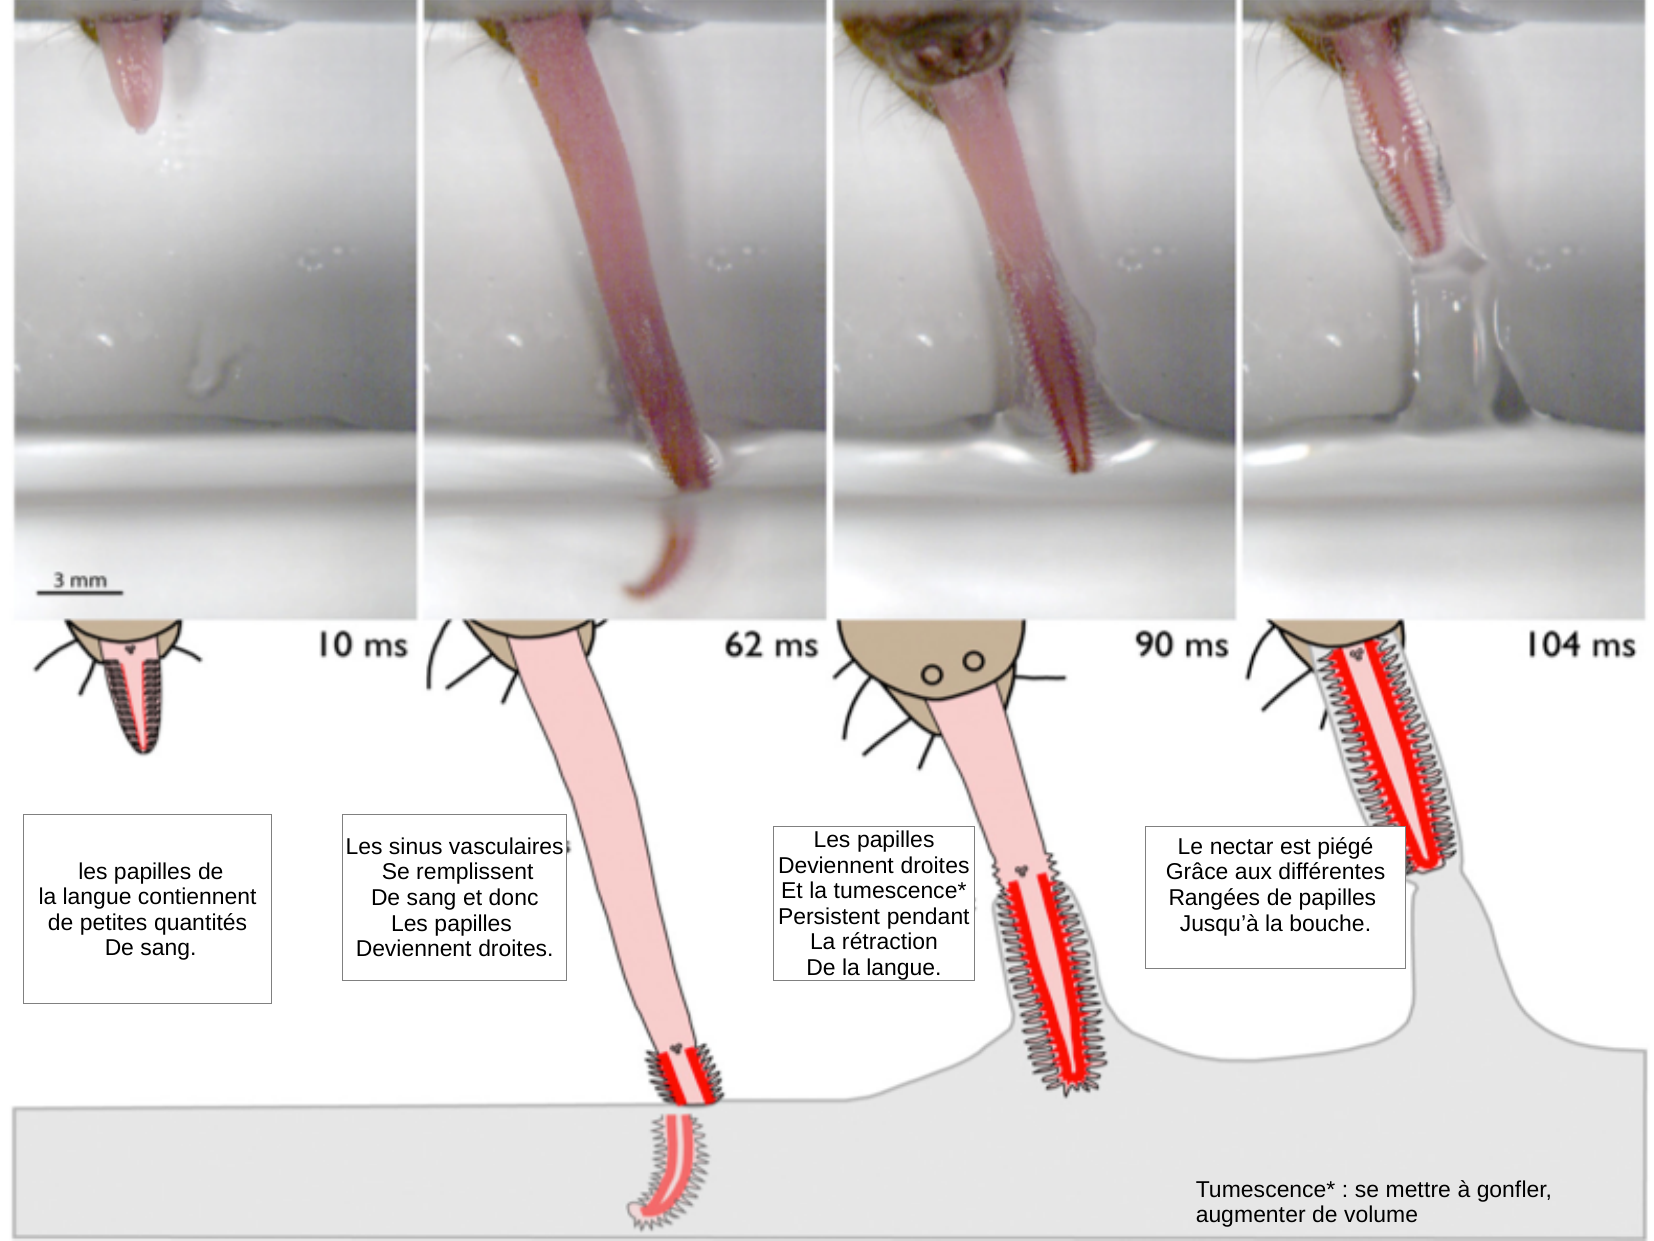

#
 les papilles de
la langue contiennent
de petites quantités
 De sang.
Les sinus vasculaires
 Se remplissent
De sang et donc
Les papilles
Deviennent droites.
Les papilles
Deviennent droites
Et la tumescence*
Persistent pendant
La rétraction
De la langue.
Le nectar est piégé
Grâce aux différentes
Rangées de papilles
Jusqu’à la bouche.
Tumescence* : se mettre à gonfler, augmenter de volume